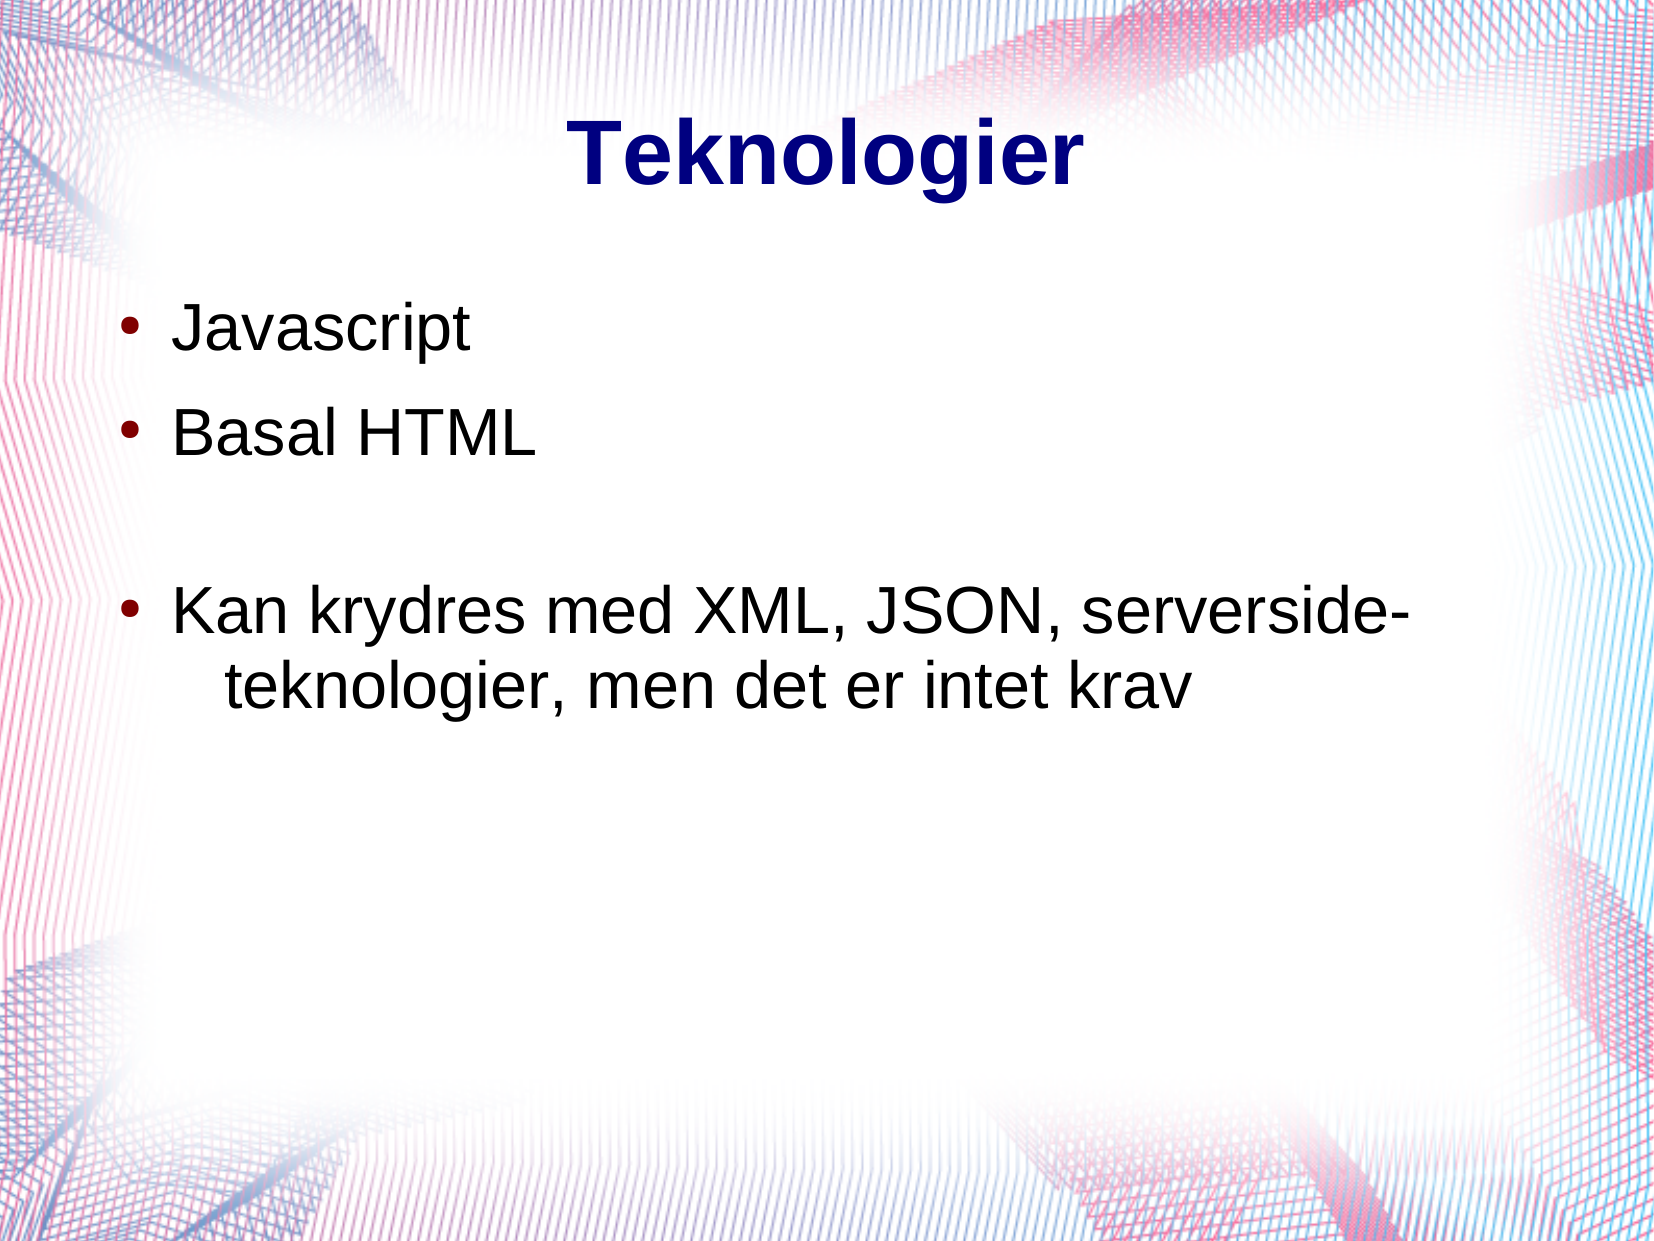

# Teknologier
Javascript
Basal HTML
Kan krydres med XML, JSON, serverside-teknologier, men det er intet krav